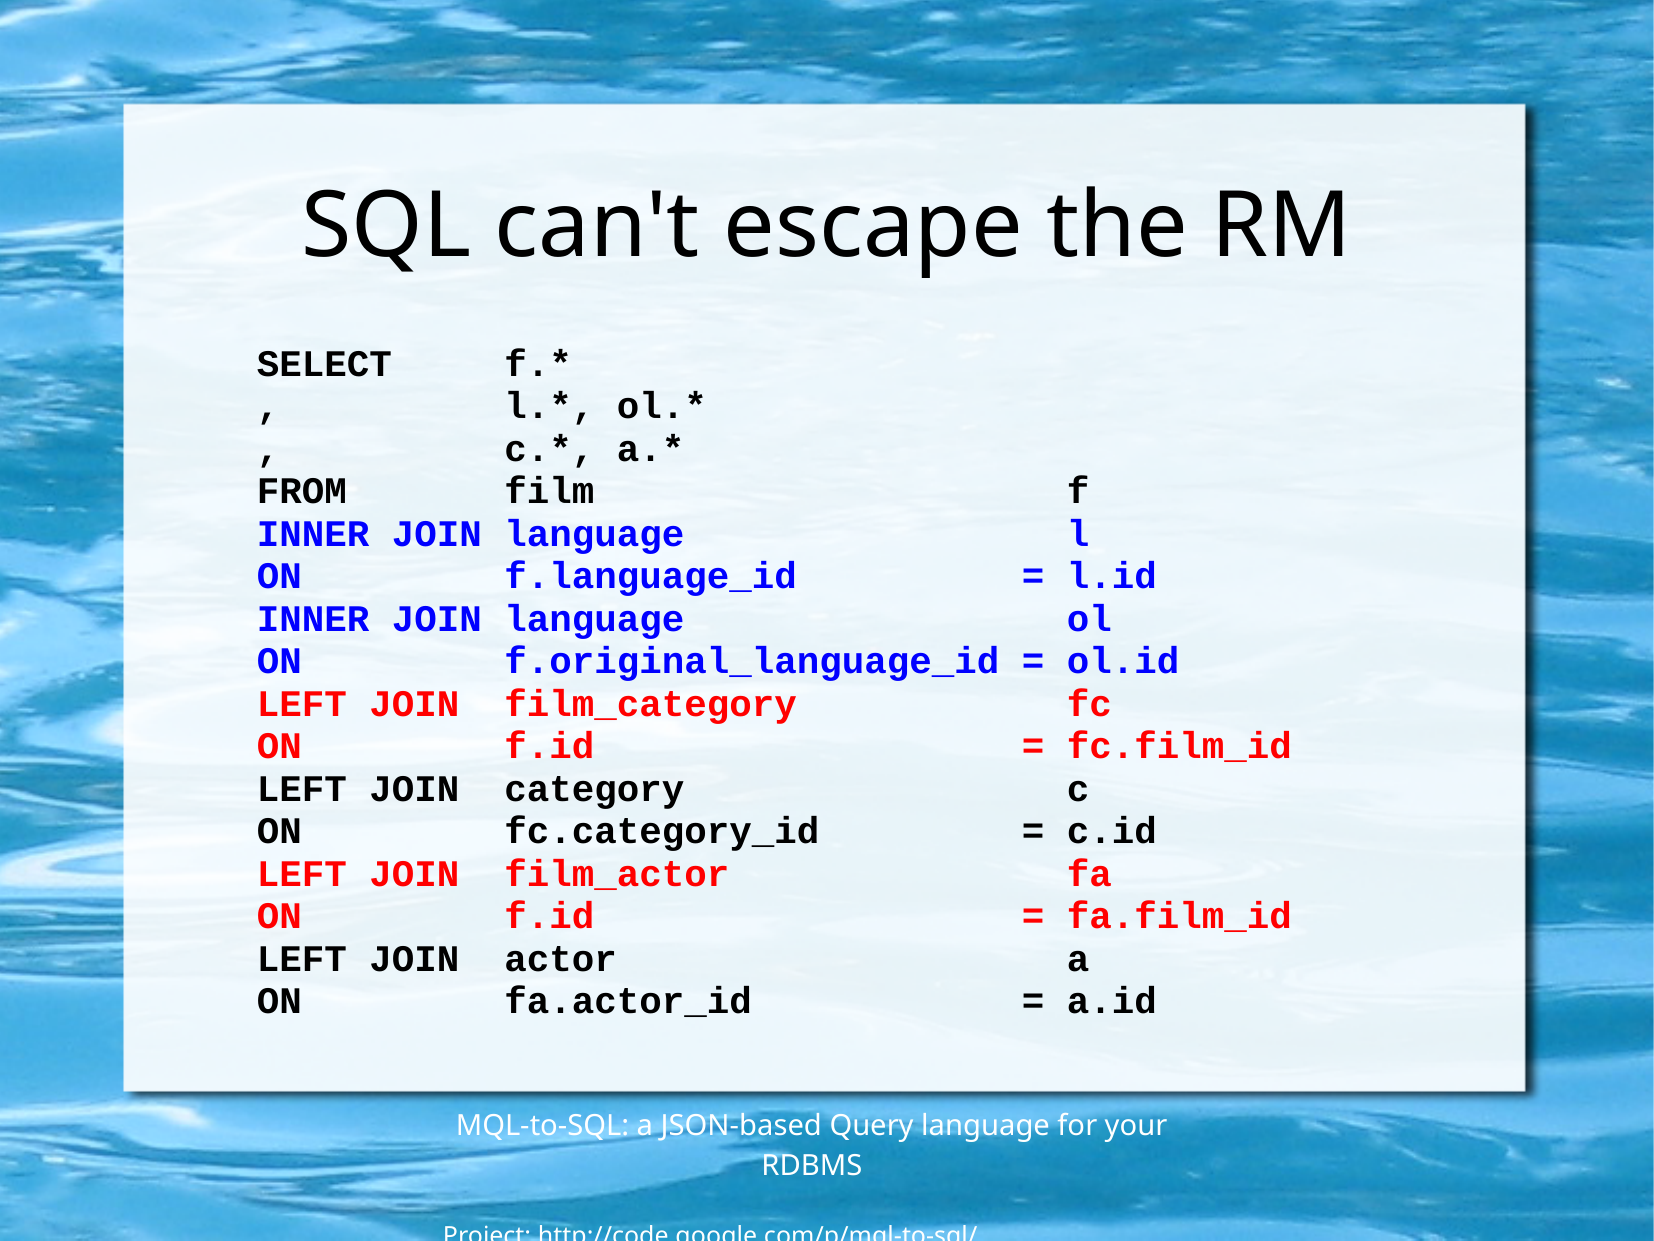

# SQL can't escape the RM
SELECT f.*
, l.*, ol.*
, c.*, a.*
FROM film f
INNER JOIN language l
ON f.language_id = l.id
INNER JOIN language ol
ON f.original_language_id = ol.id
LEFT JOIN film_category fc
ON f.id = fc.film_id
LEFT JOIN category c
ON fc.category_id = c.id
LEFT JOIN film_actor fa
ON f.id = fa.film_id
LEFT JOIN actor a
ON fa.actor_id = a.id